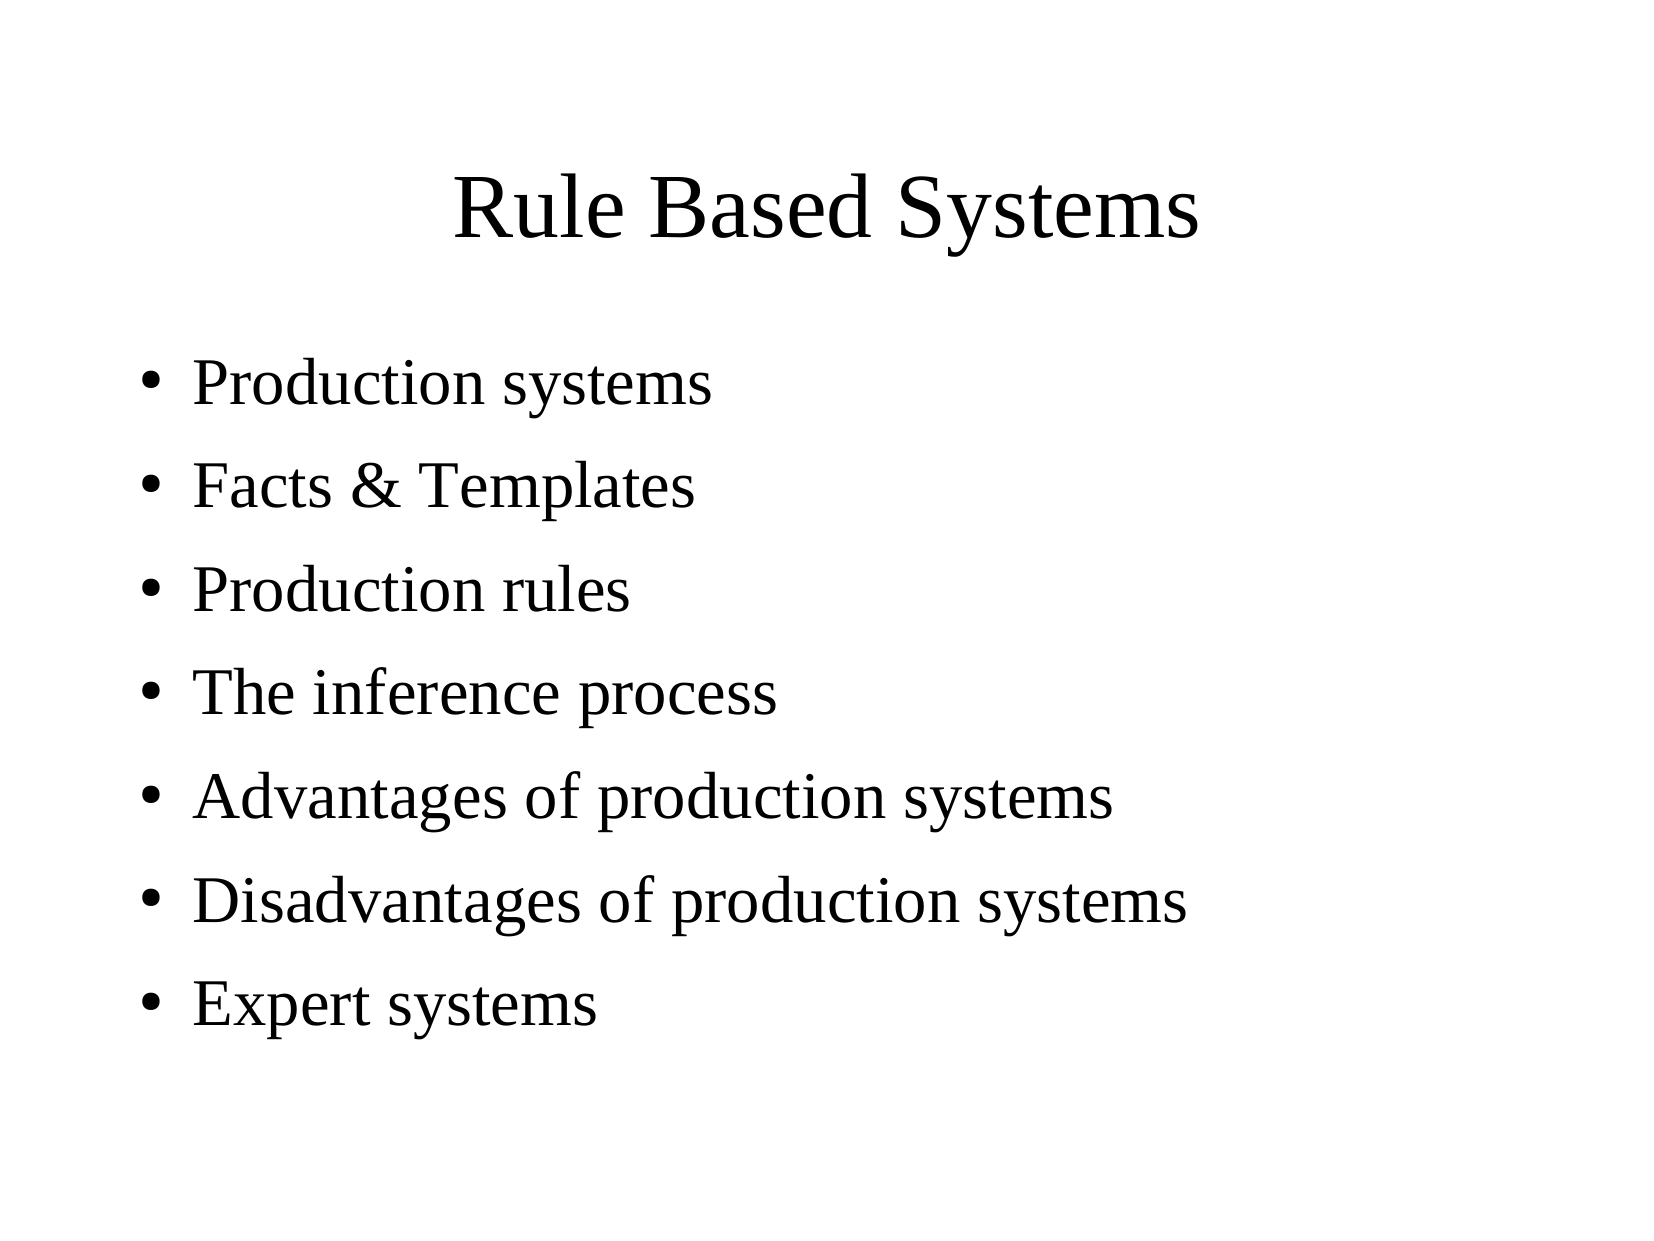

# Rule Based Systems
Production systems
Facts & Templates
Production rules
The inference process
Advantages of production systems
Disadvantages of production systems
Expert systems